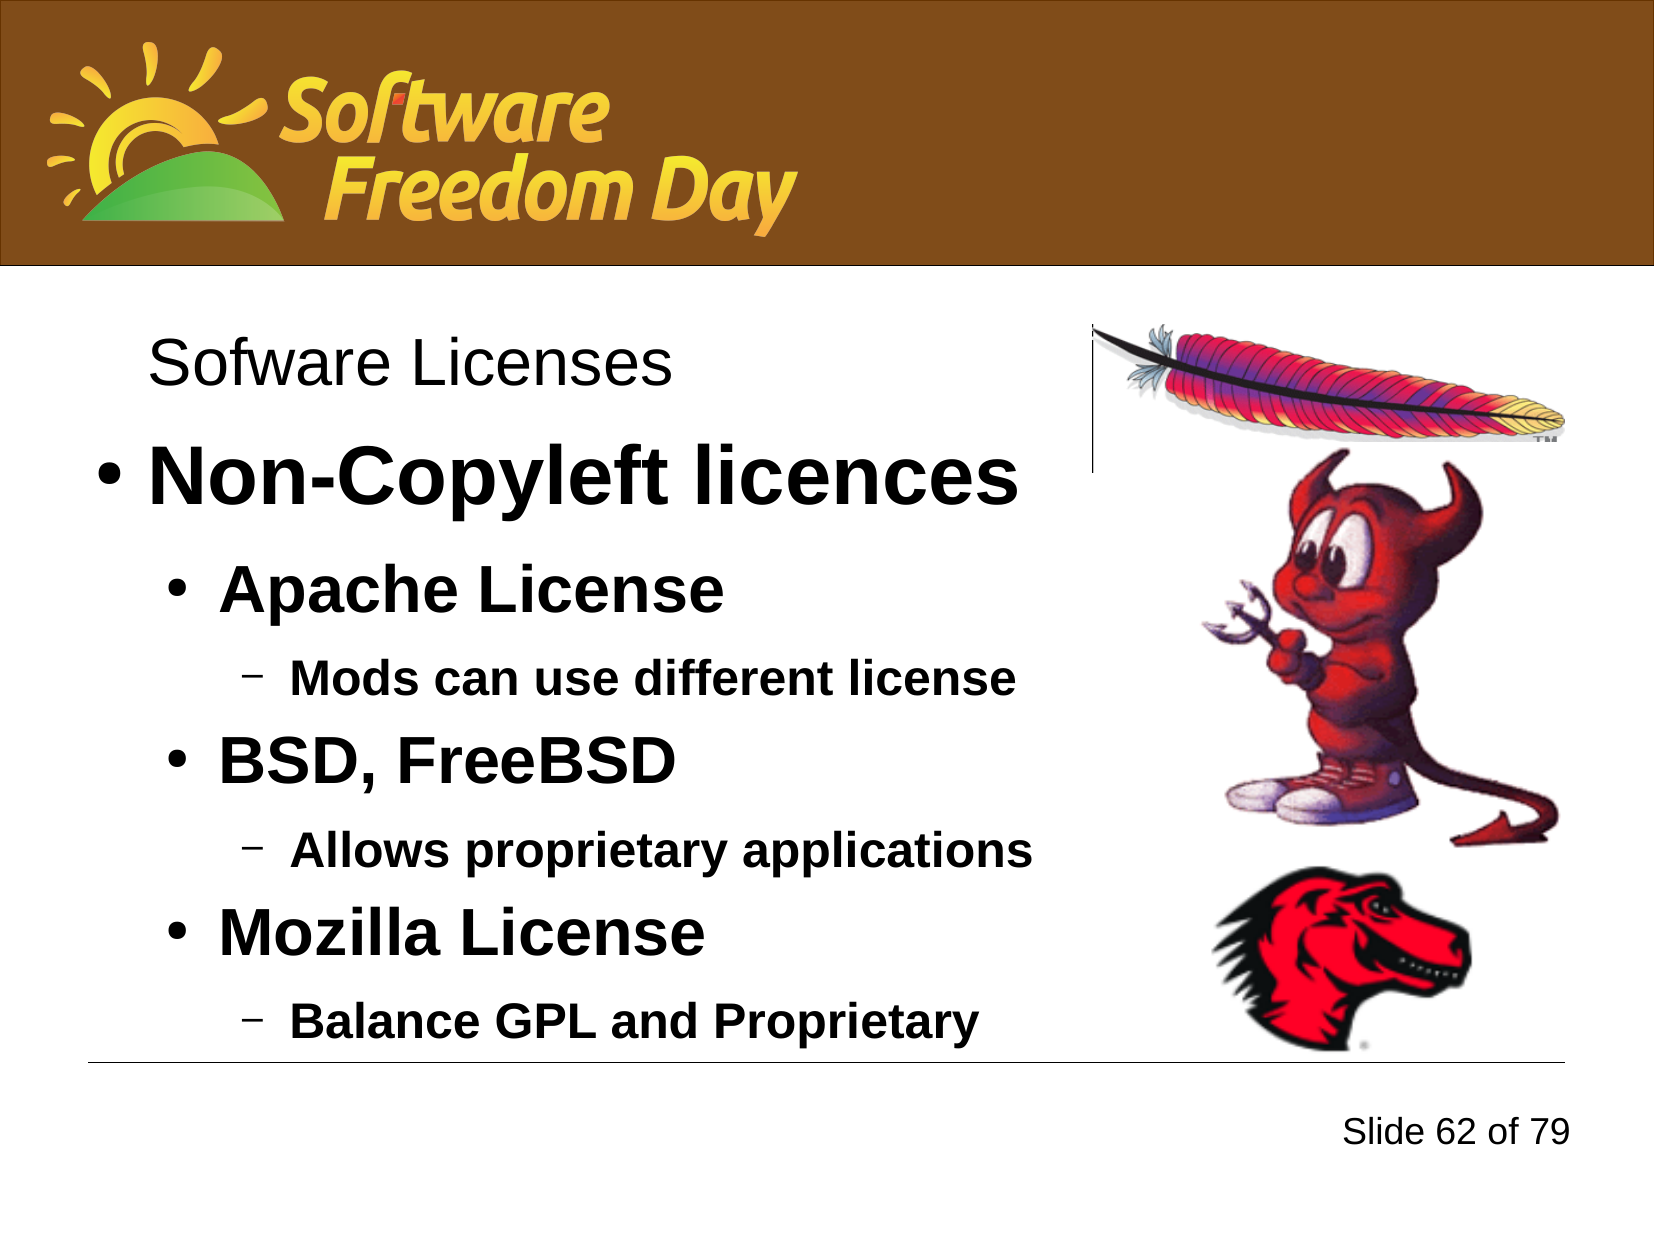

#
Sofware Licenses
Non-Copyleft licences
Apache License
Mods can use different license
BSD, FreeBSD
Allows proprietary applications
Mozilla License
Balance GPL and Proprietary
62